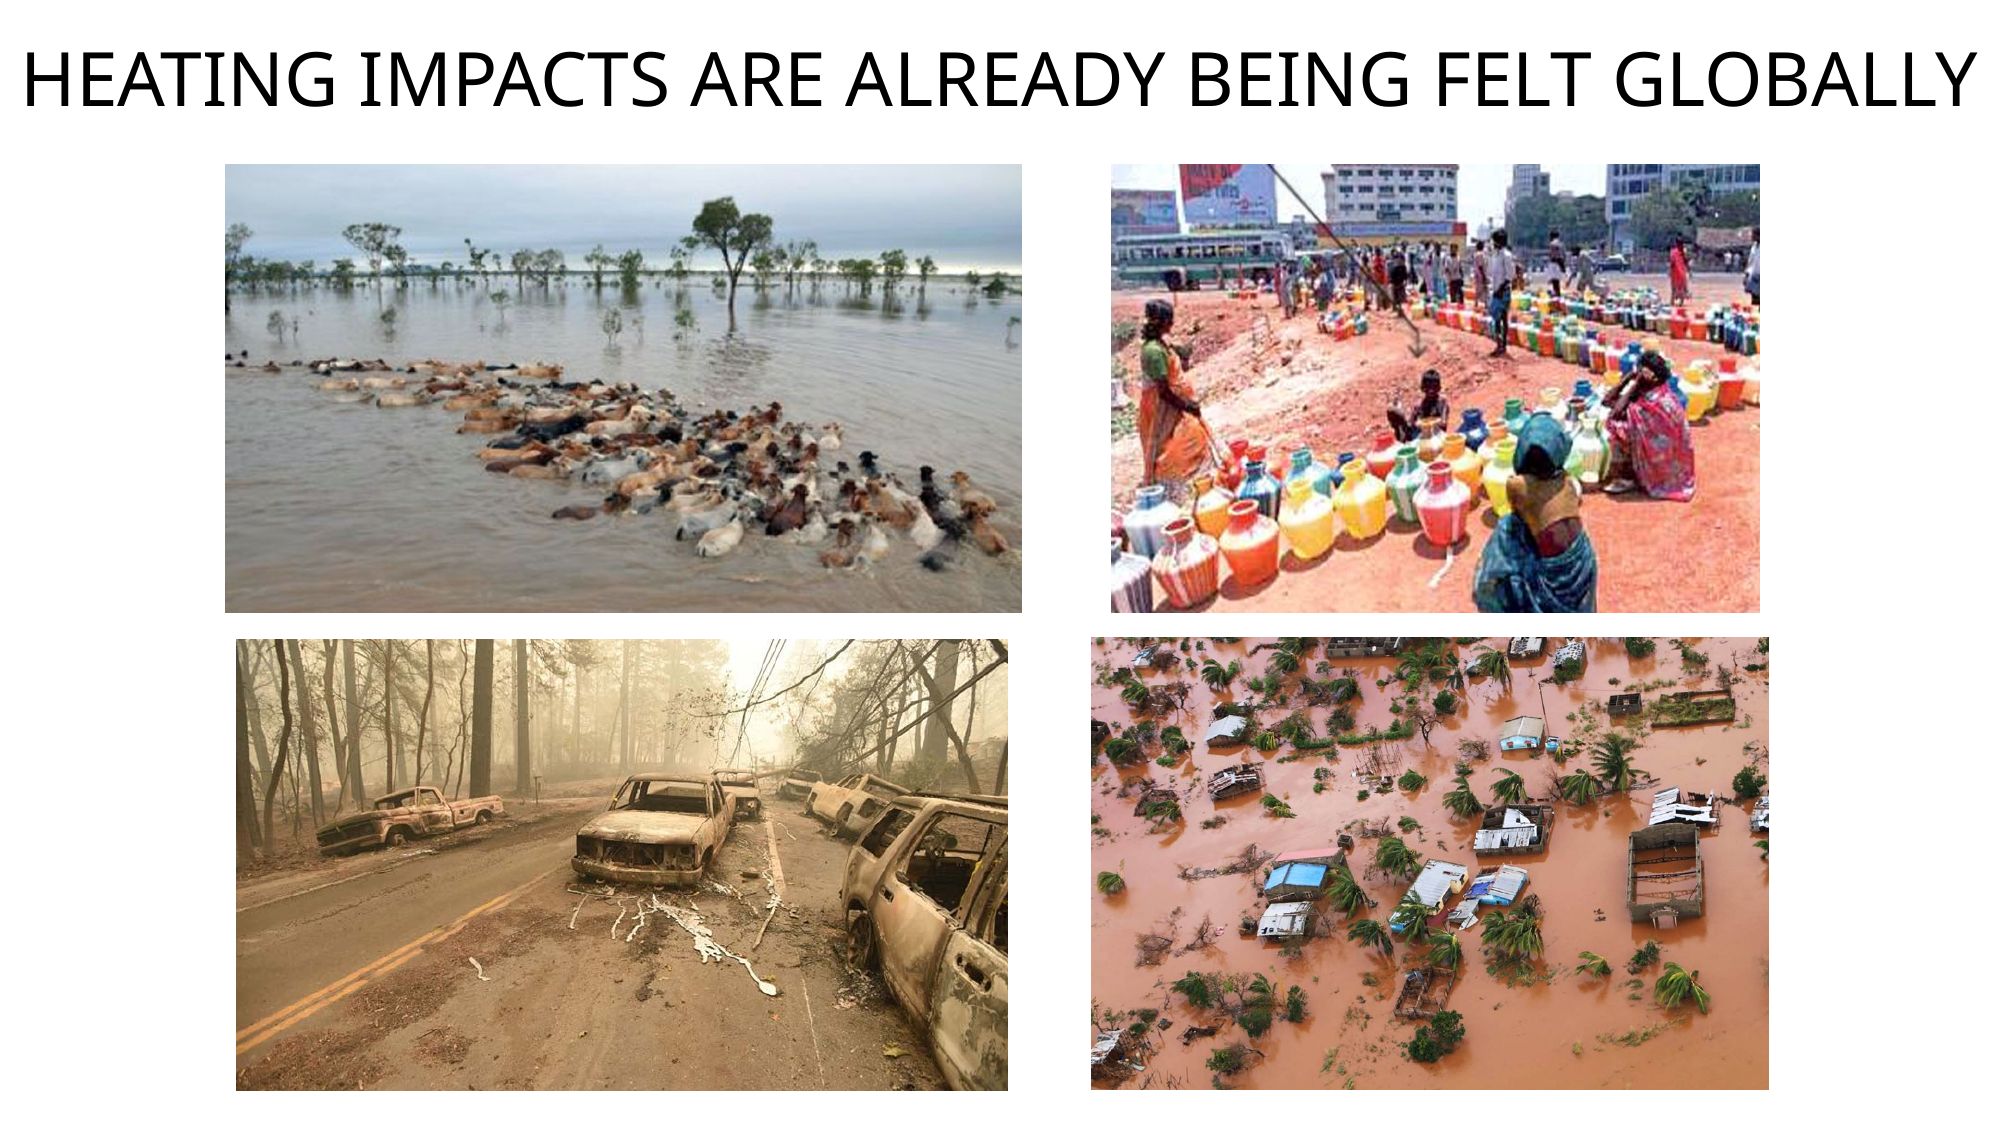

HEATING IMPACTS ARE ALREADY BEING FELT GLOBALLY